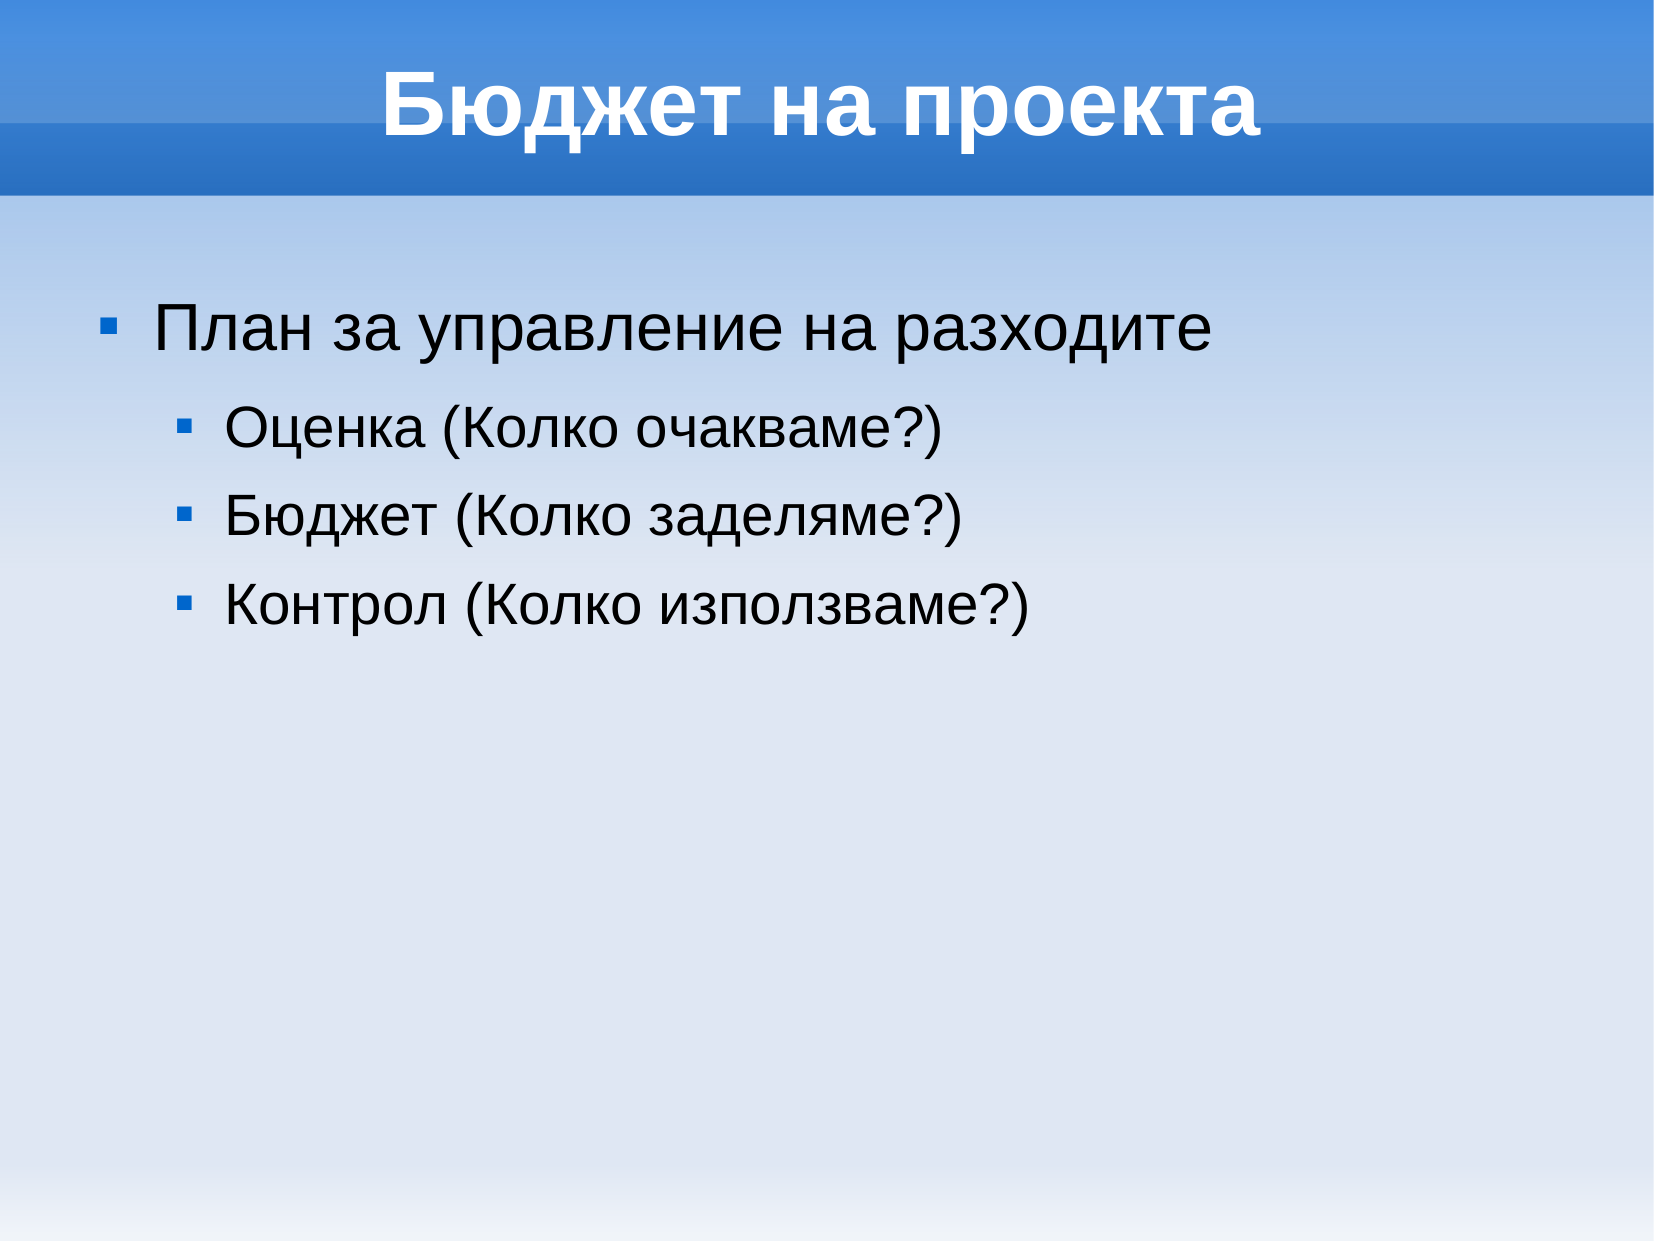

# Бюджет на проекта
План за управление на разходите
Оценка (Колко очакваме?)
Бюджет (Колко заделяме?)
Контрол (Колко използваме?)